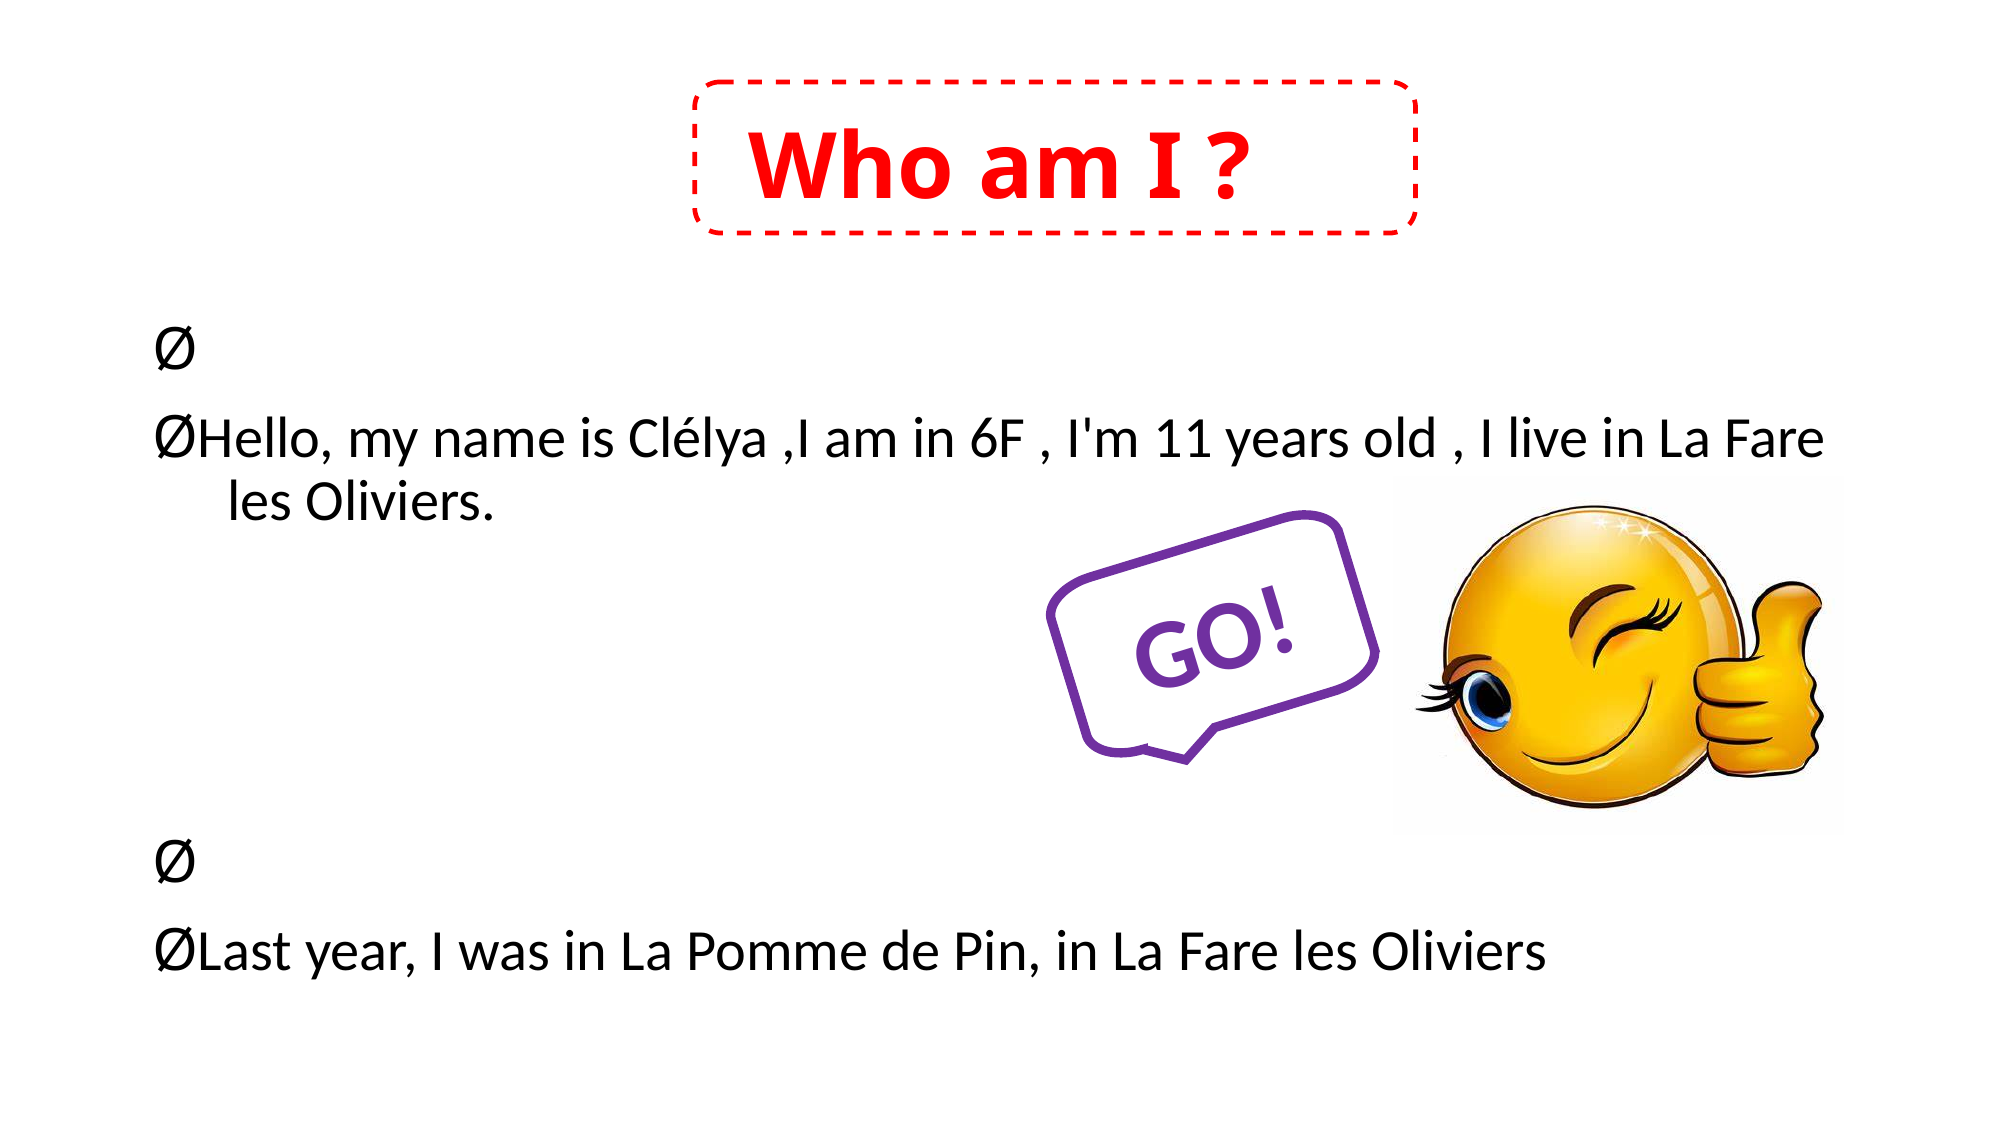

# Who am I ?
Hello, my name is Clélya ,I am in 6F , I'm 11 years old , I live in La Fare les Oliviers.
Last year, I was in La Pomme de Pin, in La Fare les Oliviers
GO!